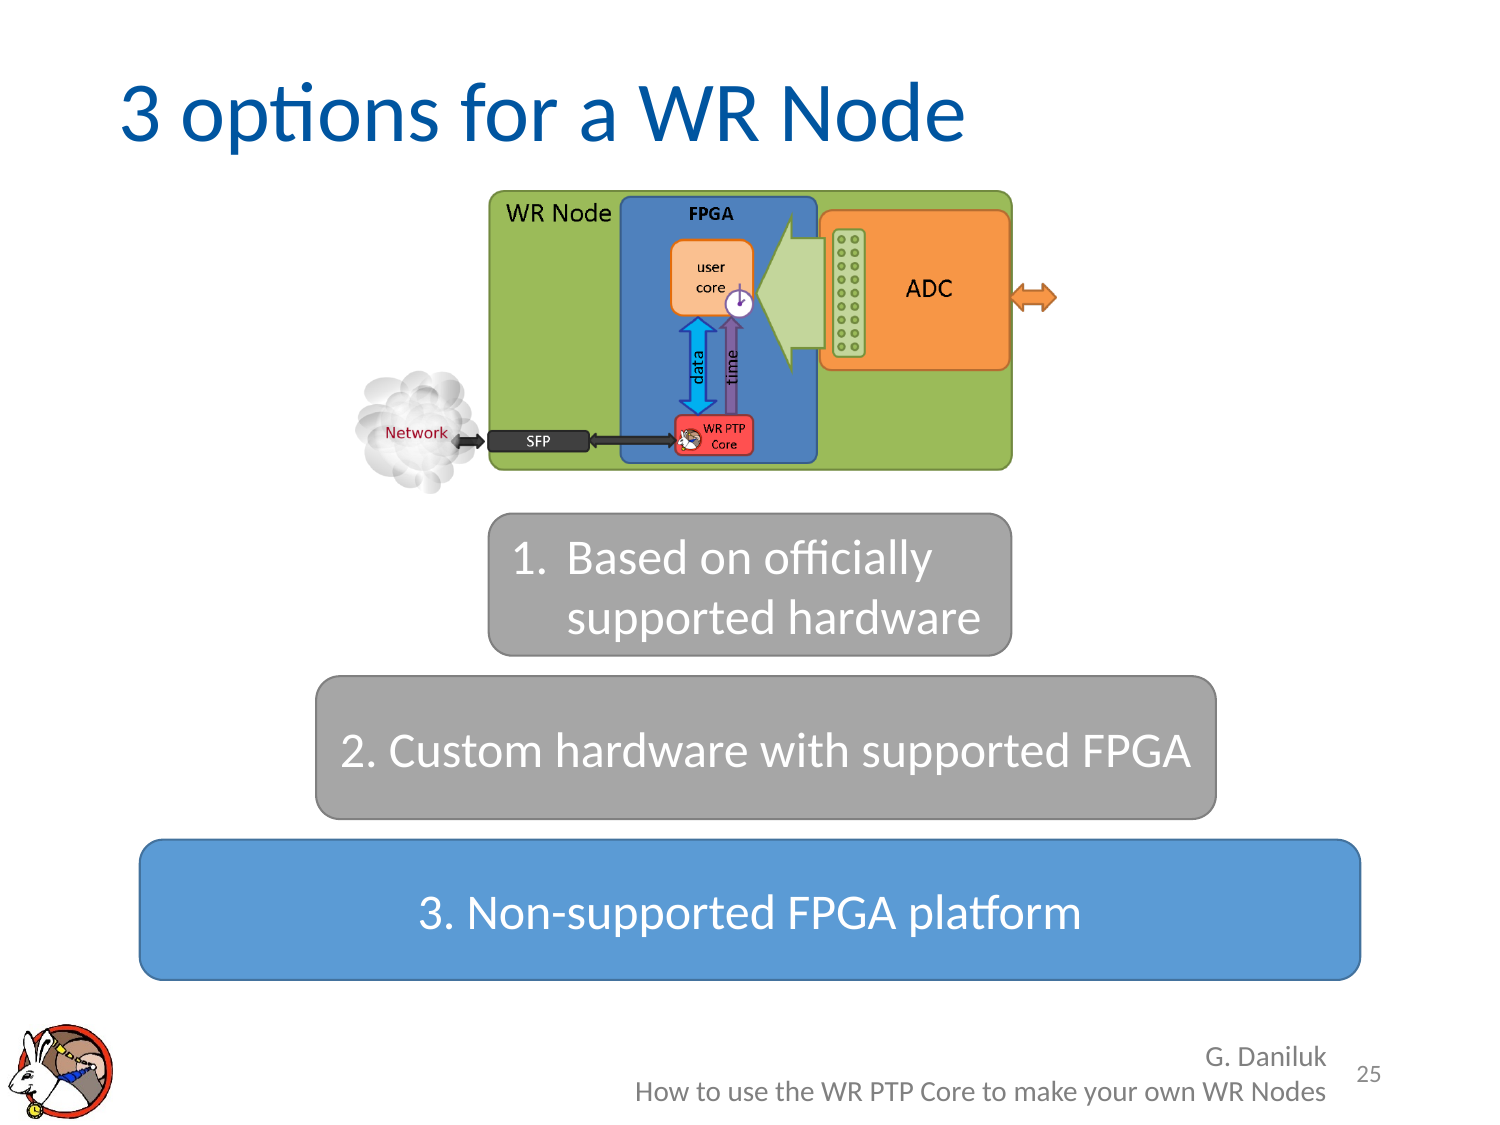

# 3 options for a WR Node
Based on officially
supported hardware
2. Custom hardware with supported FPGA
3. Non-supported FPGA platform
G. Daniluk
How to use the WR PTP Core to make your own WR Nodes